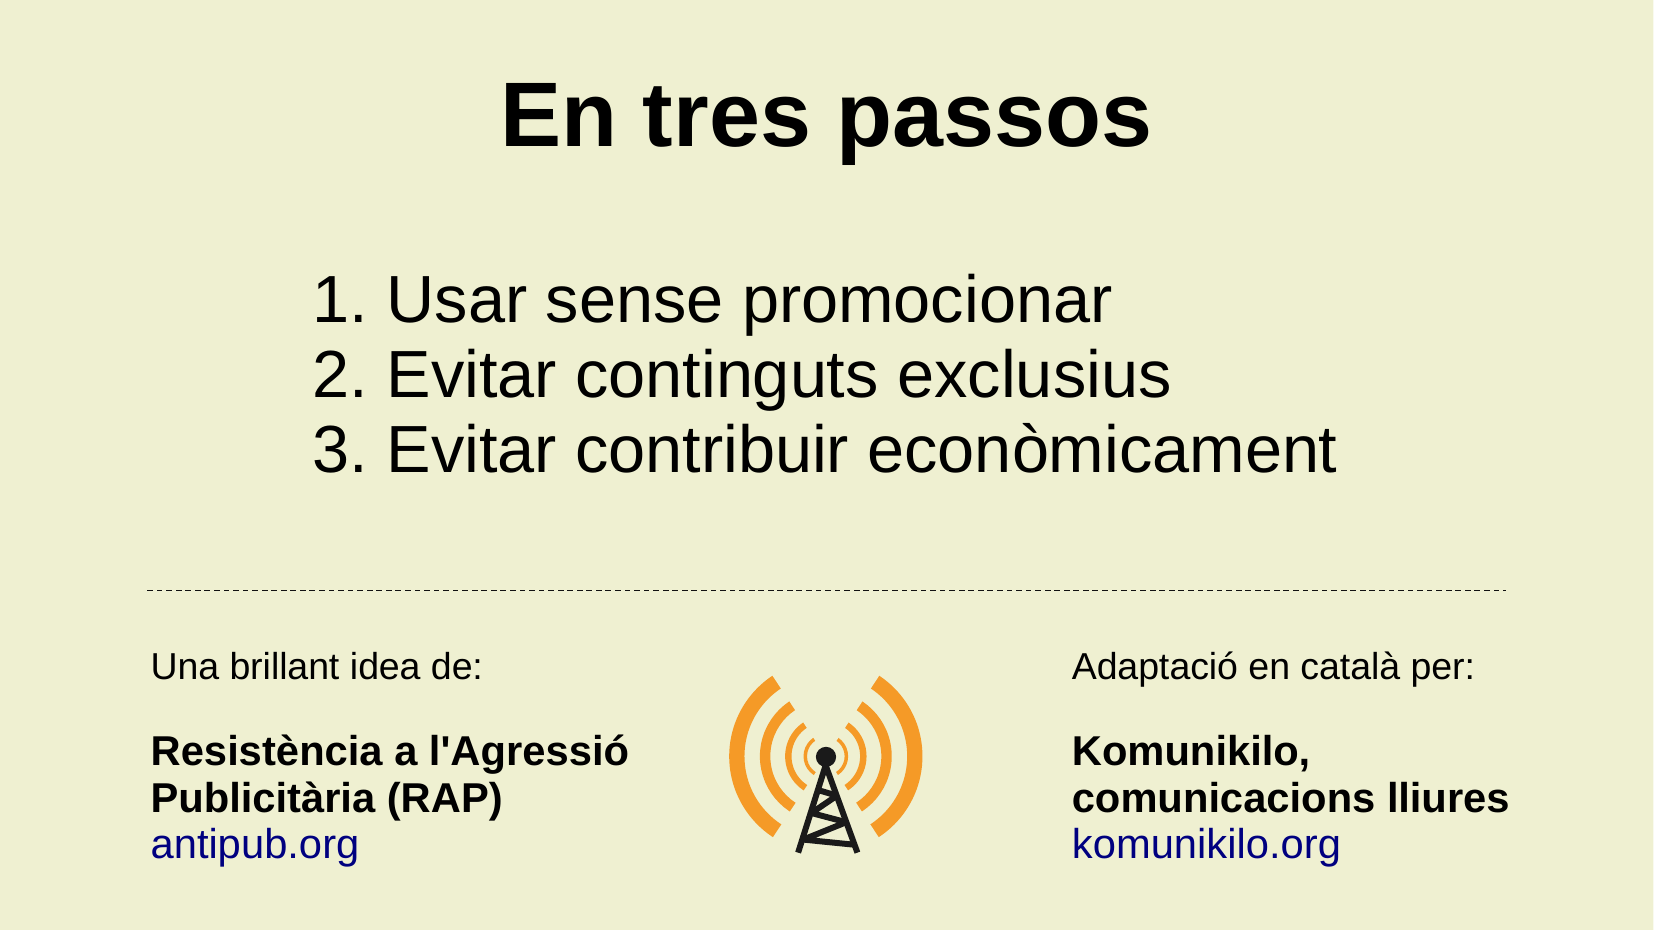

# En tres passos
1. Usar sense promocionar
2. Evitar continguts exclusius
3. Evitar contribuir econòmicament
Una brillant idea de:
Adaptació en català per:
Resistència a l'Agressió Publicitària (RAP)
antipub.org
Komunikilo, comunicacions lliures
komunikilo.org